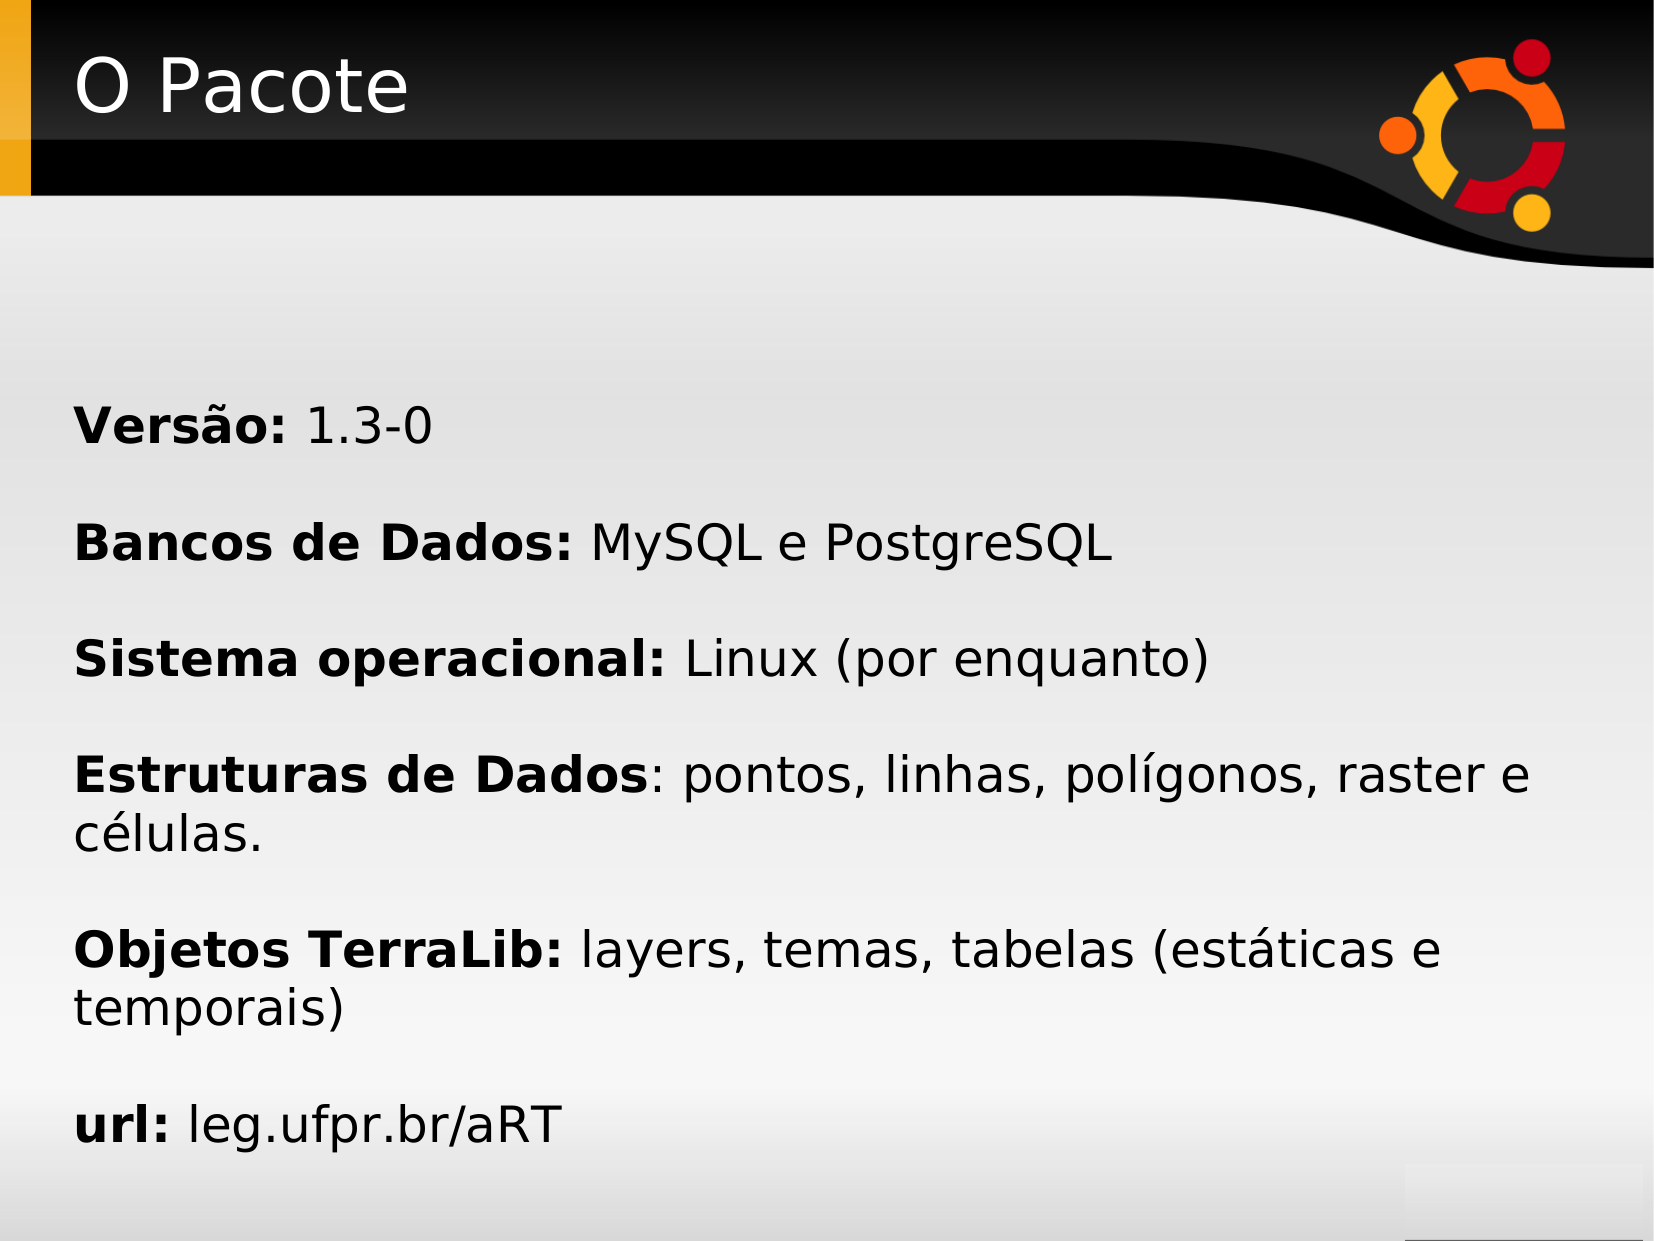

O Pacote
Versão: 1.3-0
Bancos de Dados: MySQL e PostgreSQL
Sistema operacional: Linux (por enquanto)
Estruturas de Dados: pontos, linhas, polígonos, raster e células.
Objetos TerraLib: layers, temas, tabelas (estáticas e temporais)
url: leg.ufpr.br/aRT